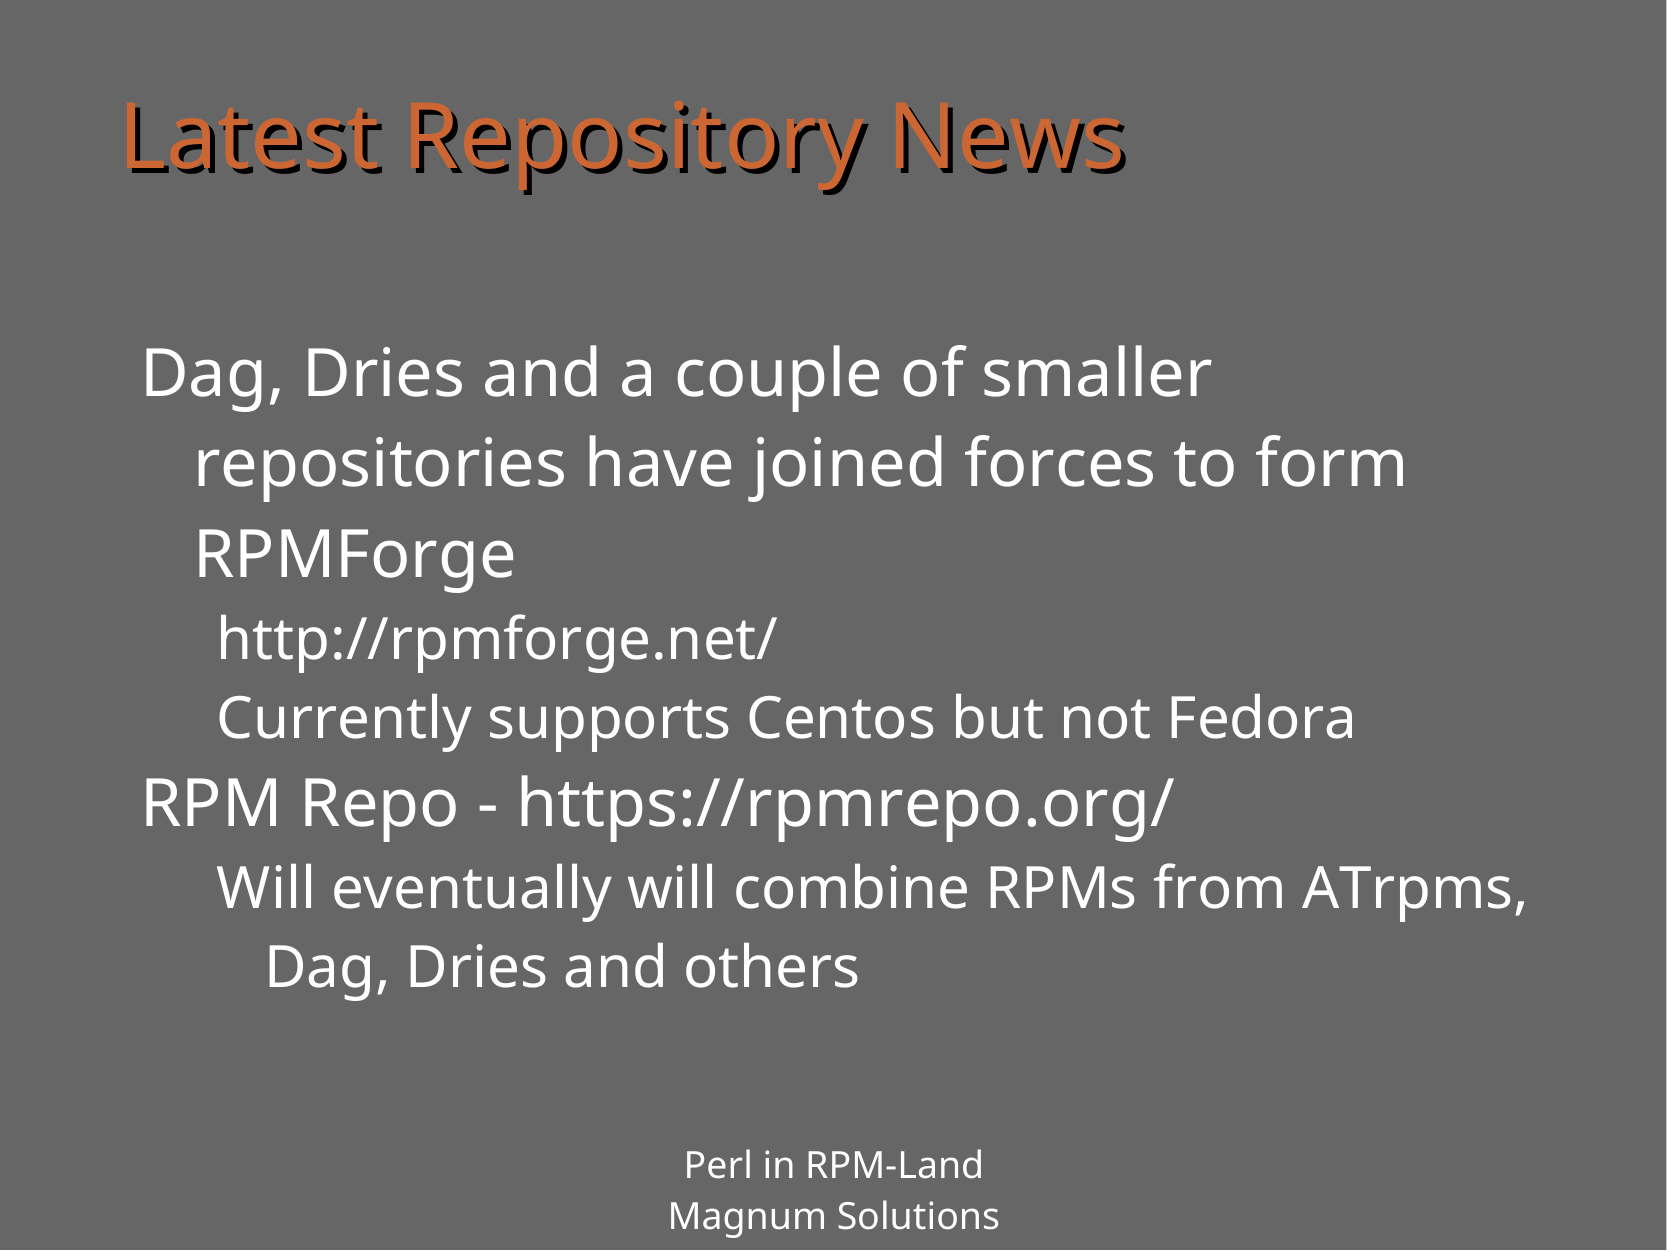

# Latest Repository News
Dag, Dries and a couple of smaller repositories have joined forces to form RPMForge
http://rpmforge.net/
Currently supports Centos but not Fedora
RPM Repo - https://rpmrepo.org/
Will eventually will combine RPMs from ATrpms, Dag, Dries and others